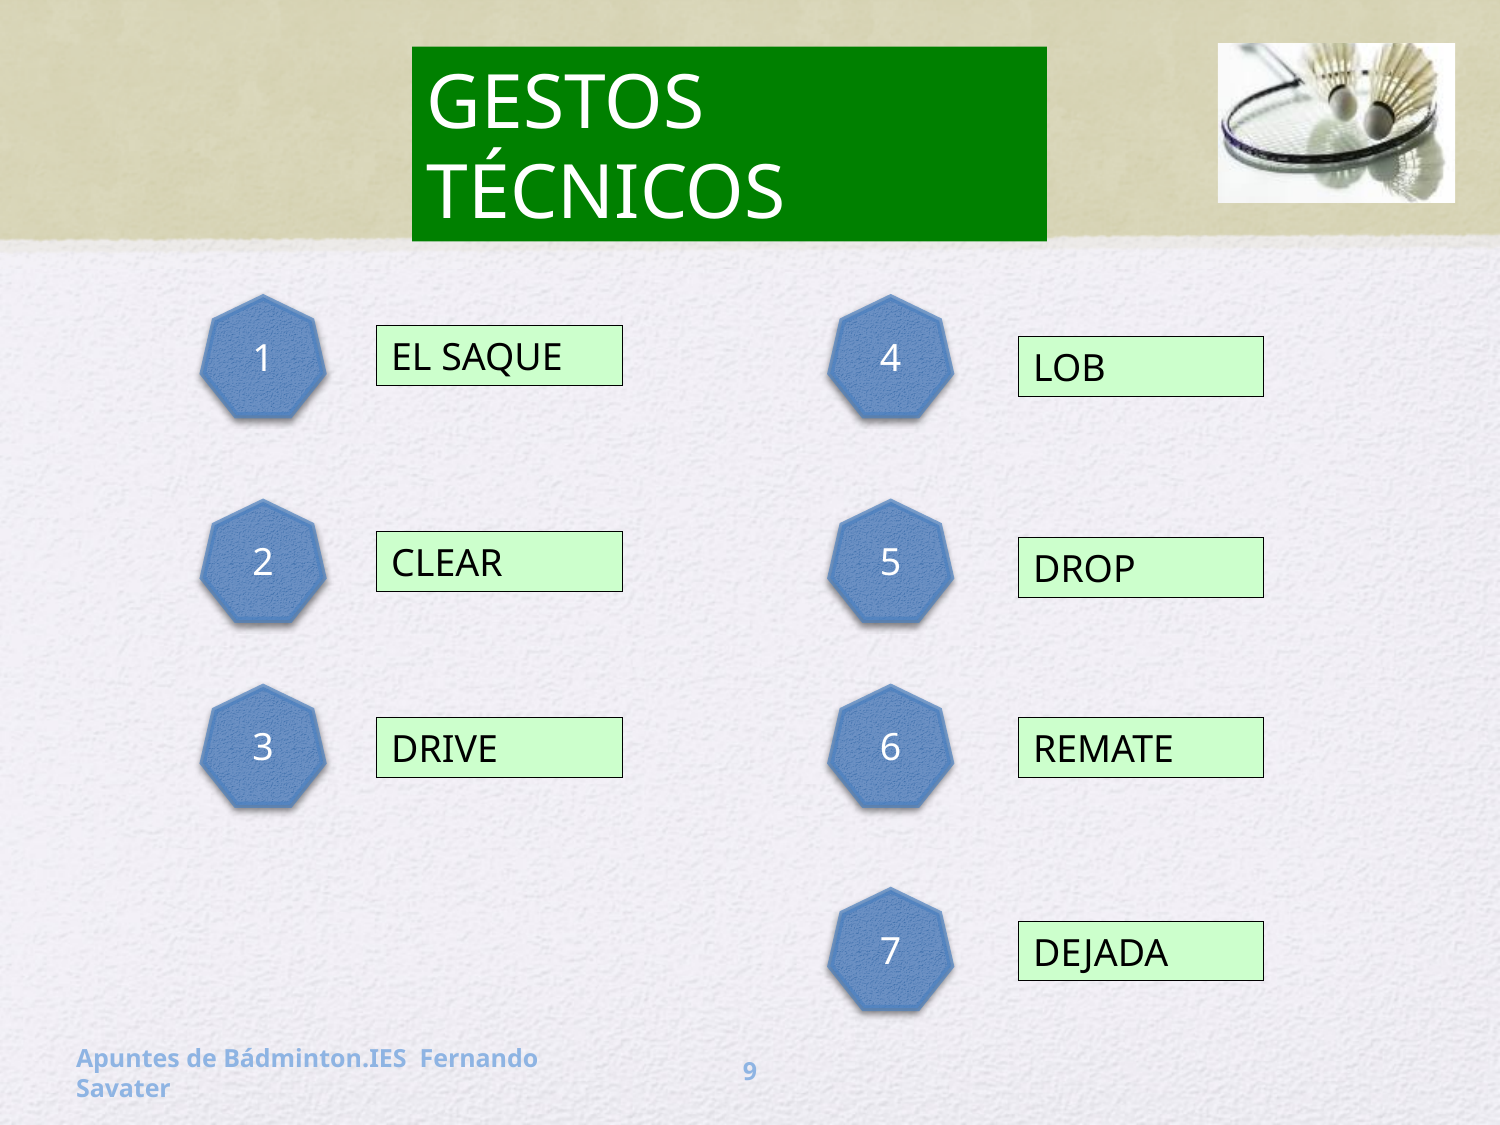

GESTOS TÉCNICOS
1
4
EL SAQUE
LOB
2
5
CLEAR
DROP
3
6
DRIVE
REMATE
7
DEJADA
Apuntes de Bádminton.IES Fernando Savater